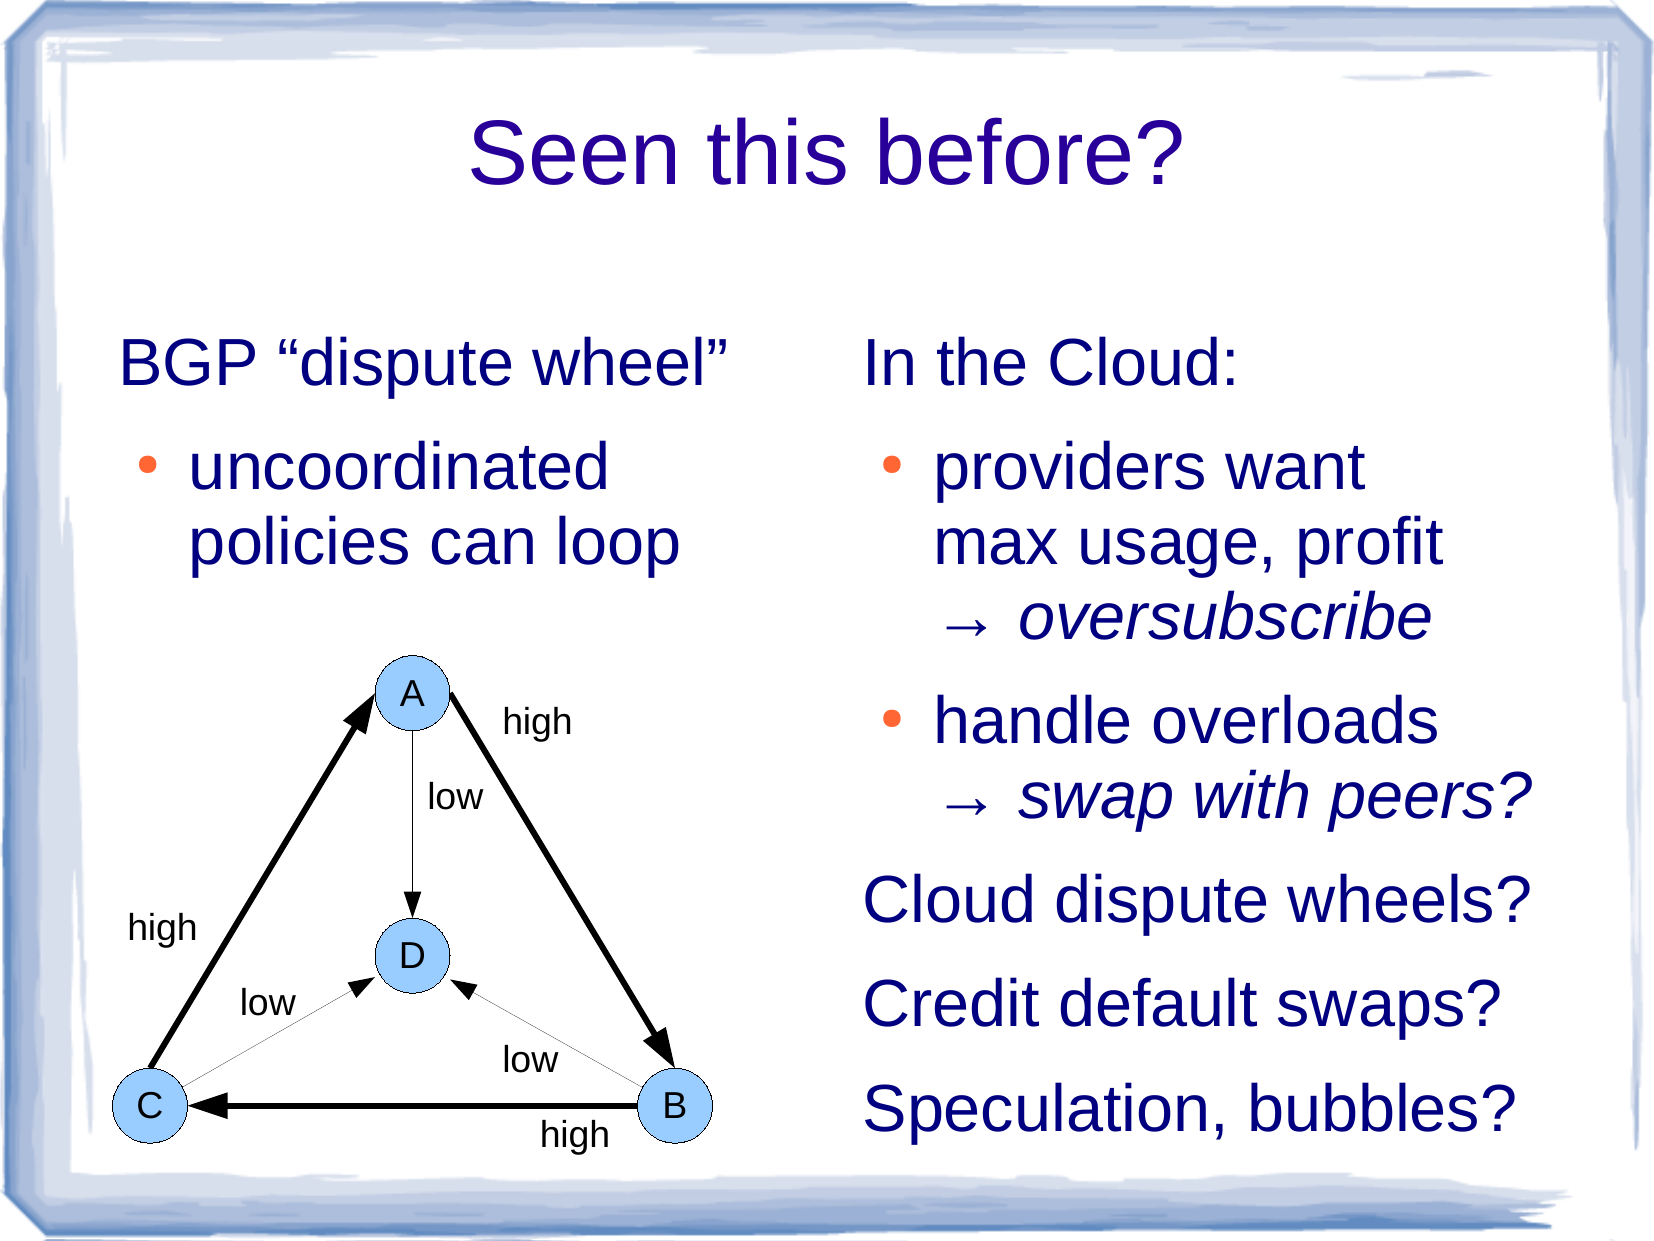

# Seen this before?
BGP “dispute wheel”
uncoordinated policies can loop
In the Cloud:
providers want
max usage, profit
→ oversubscribe
handle overloads
→ swap with peers?
Cloud dispute wheels?
Credit default swaps?
Speculation, bubbles?
A
D
C
B
high
high
low
low
low
high